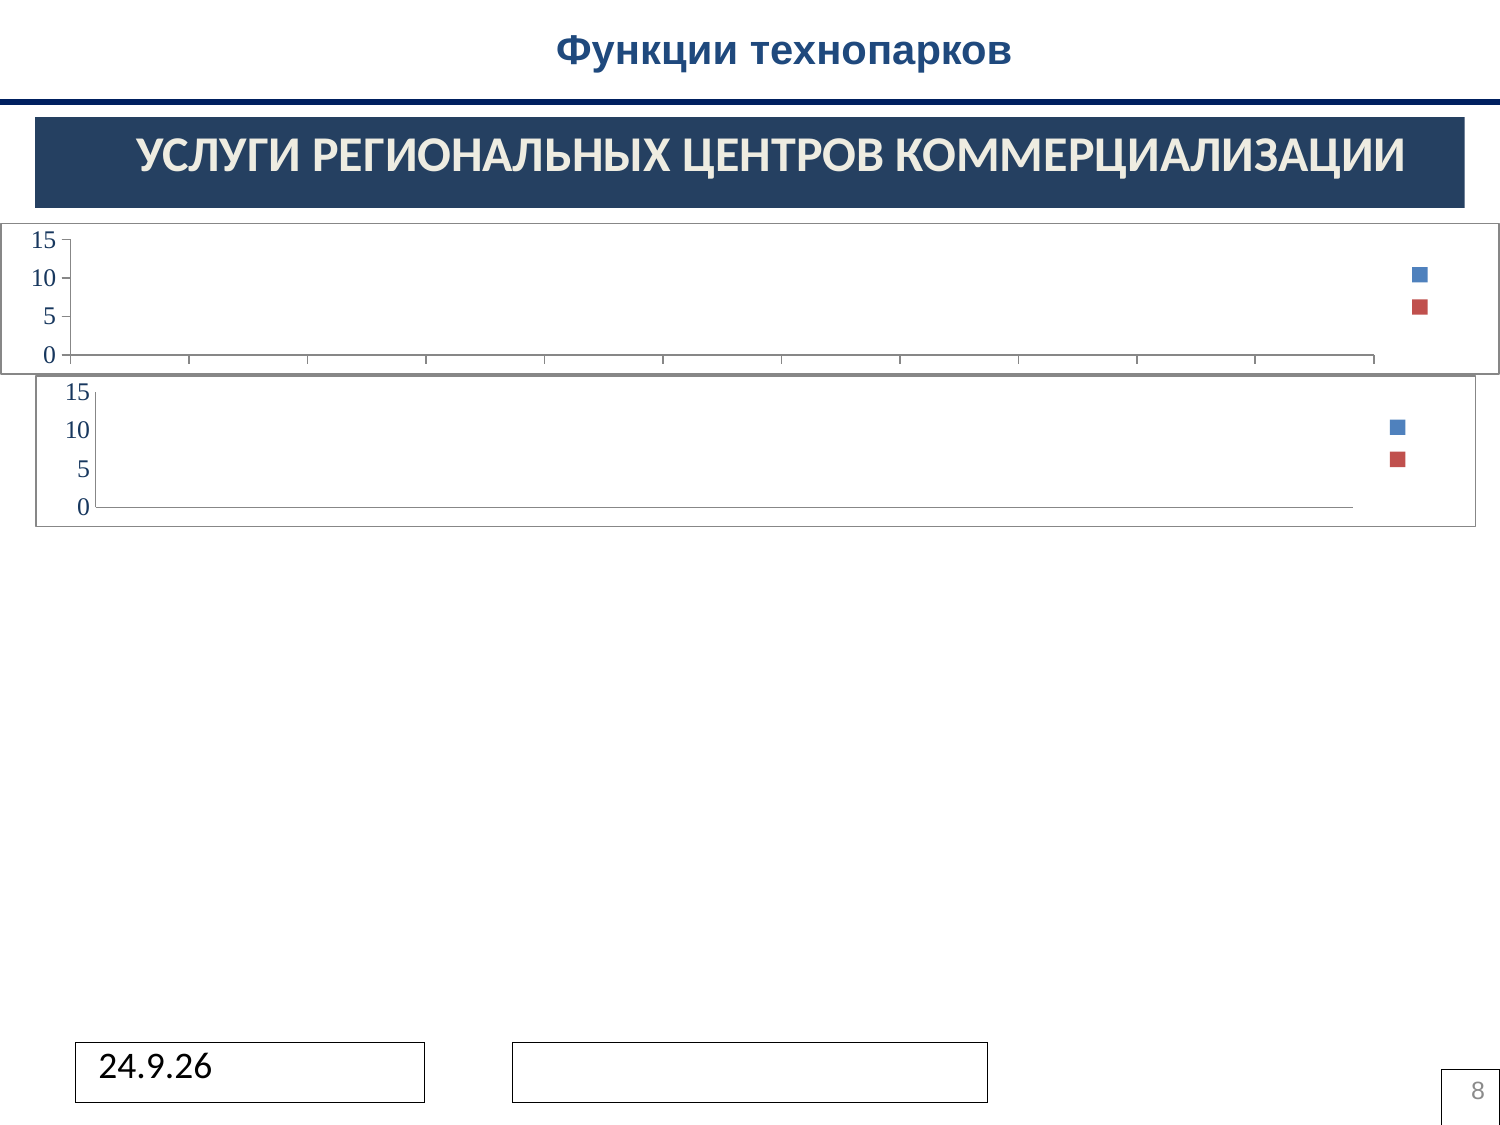

Функции технопарков
 УСЛУГИ РЕГИОНАЛЬНЫХ ЦЕНТРОВ КОММЕРЦИАЛИЗАЦИИ
### Chart
| Category | | |
|---|---|---|
### Chart
| Category | | |